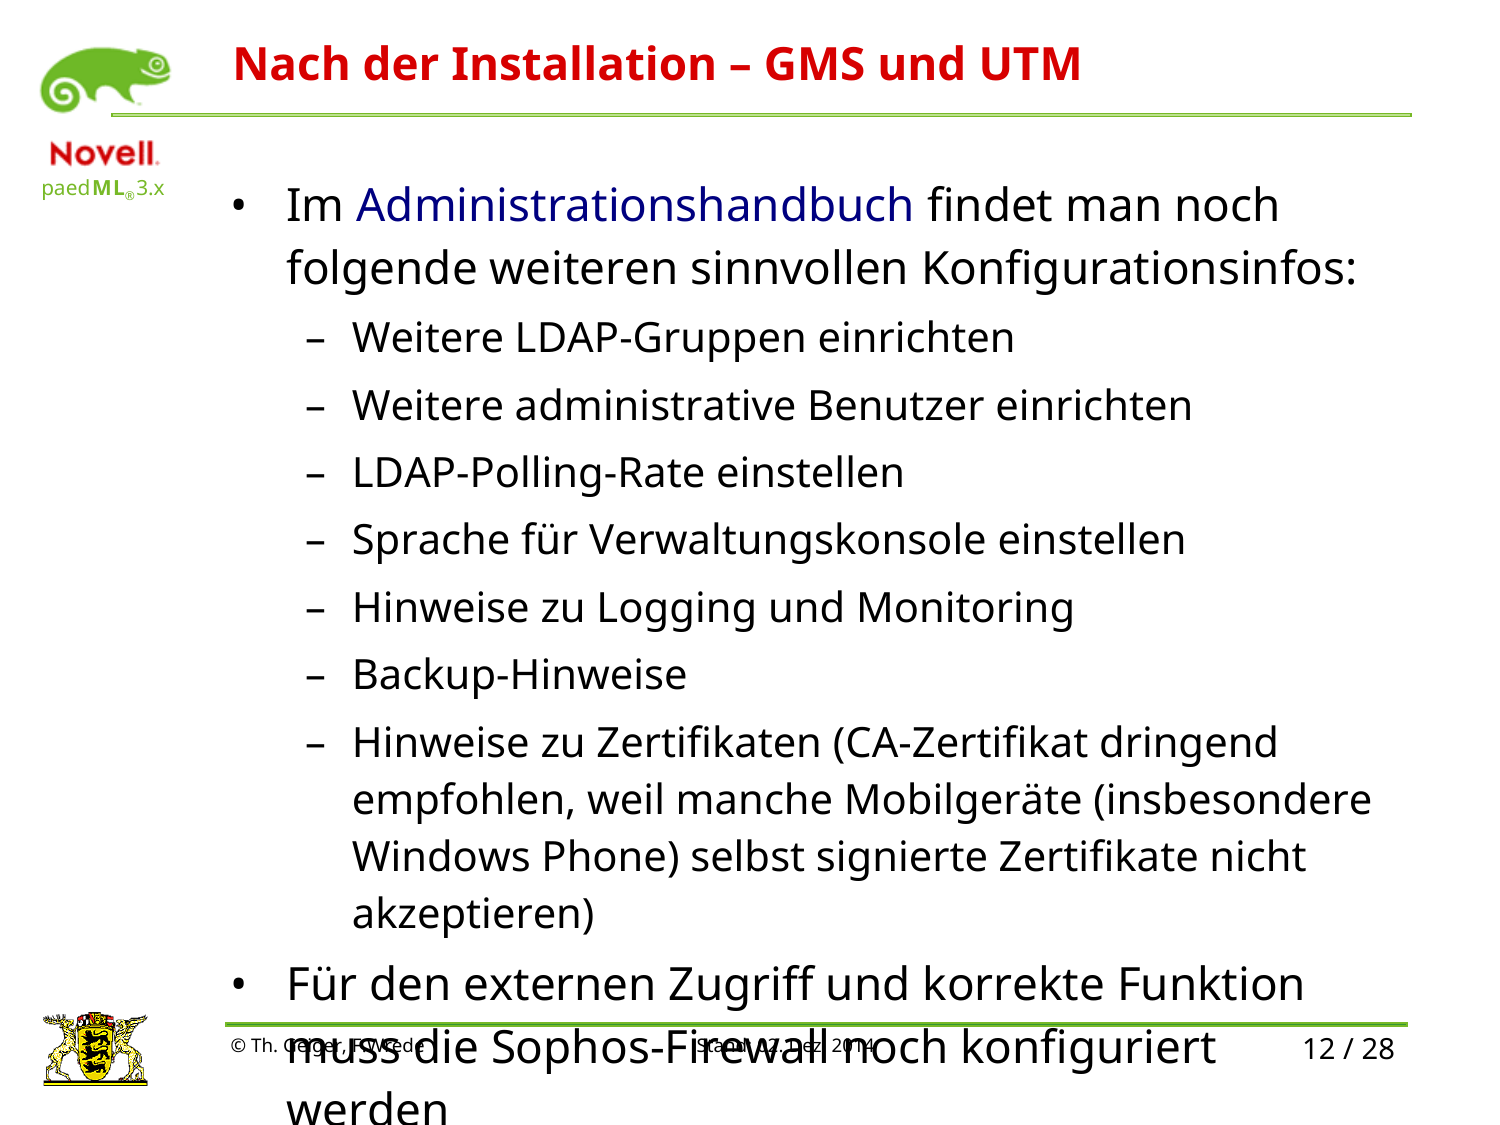

# Nach der Installation – GMS und UTM
Im Administrationshandbuch findet man noch folgende weiteren sinnvollen Konfigurationsinfos:
Weitere LDAP-Gruppen einrichten
Weitere administrative Benutzer einrichten
LDAP-Polling-Rate einstellen
Sprache für Verwaltungskonsole einstellen
Hinweise zu Logging und Monitoring
Backup-Hinweise
Hinweise zu Zertifikaten (CA-Zertifikat dringend empfohlen, weil manche Mobilgeräte (insbesondere Windows Phone) selbst signierte Zertifikate nicht akzeptieren)
Für den externen Zugriff und korrekte Funktion muss die Sophos-Firewall noch konfiguriert werden
12
© Th. Geiger, F.Wrede
02. Dez. 2014